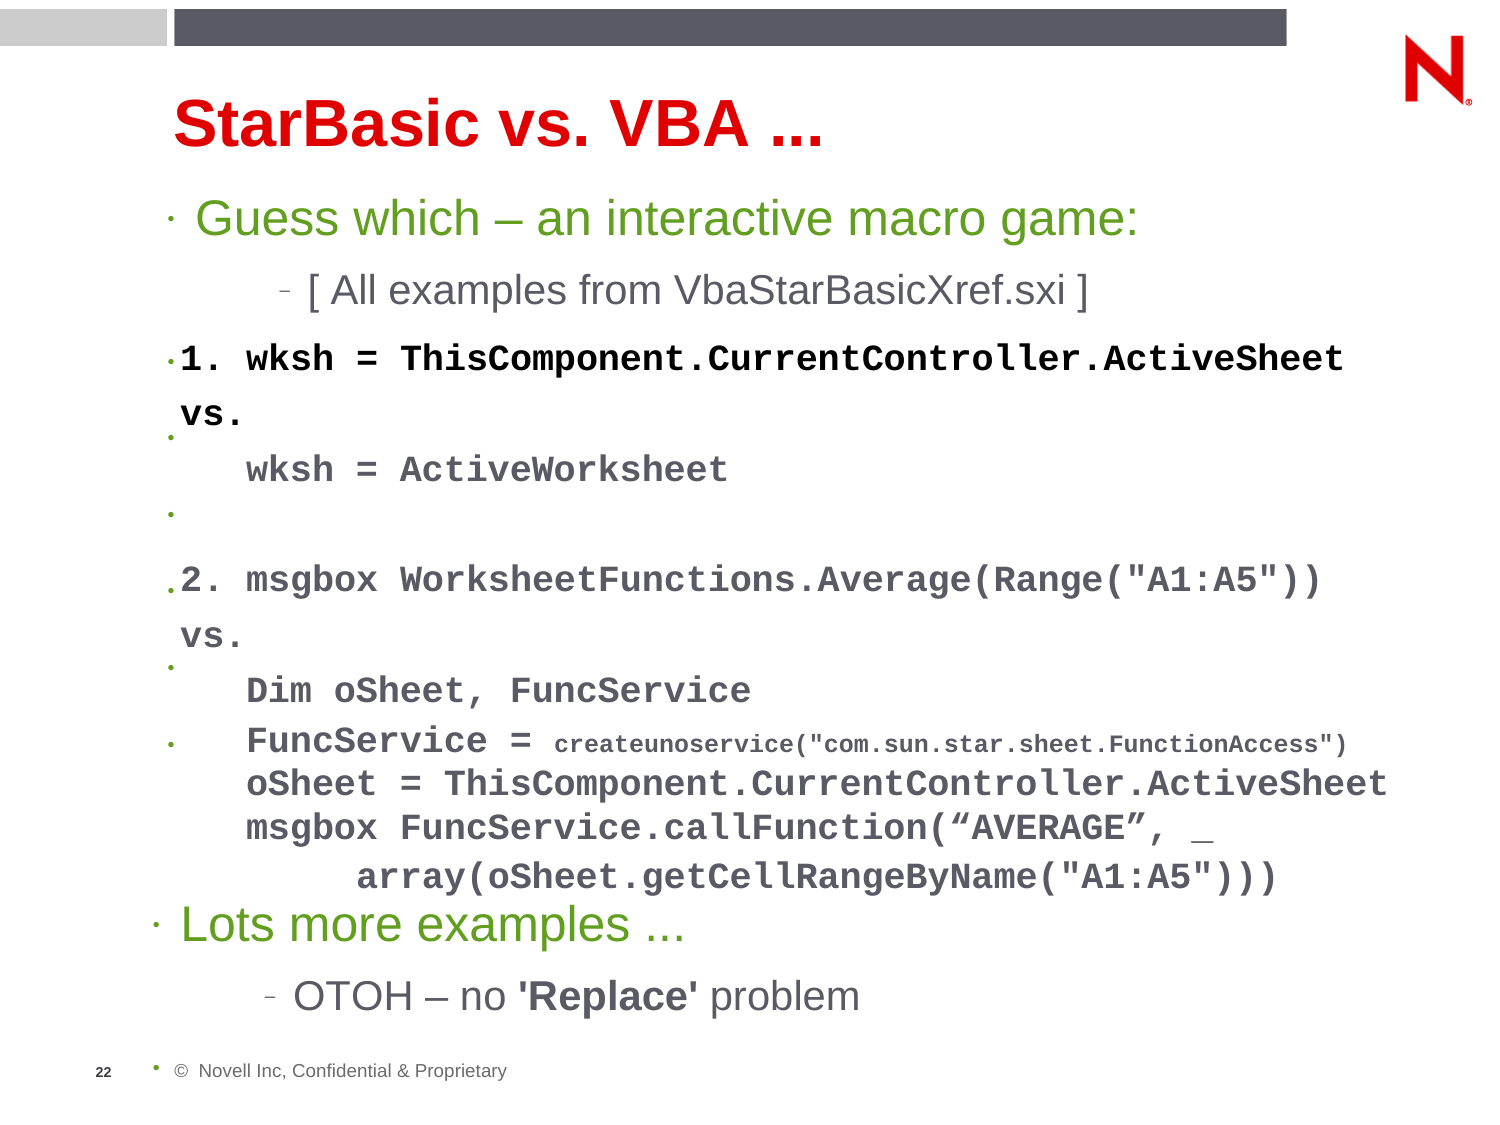

# StarBasic vs. VBA ...
Guess which – an interactive macro game:
[ All examples from VbaStarBasicXref.sxi ]
1. wksh = ThisComponent.CurrentController.ActiveSheet
vs.
 wksh = ActiveWorksheet
2. msgbox WorksheetFunctions.Average(Range("A1:A5"))
vs.
 Dim oSheet, FuncService
 FuncService = createunoservice("com.sun.star.sheet.FunctionAccess")
 oSheet = ThisComponent.CurrentController.ActiveSheet
 msgbox FuncService.callFunction(“AVERAGE”, _
 array(oSheet.getCellRangeByName("A1:A5")))
Lots more examples ...
OTOH – no 'Replace' problem